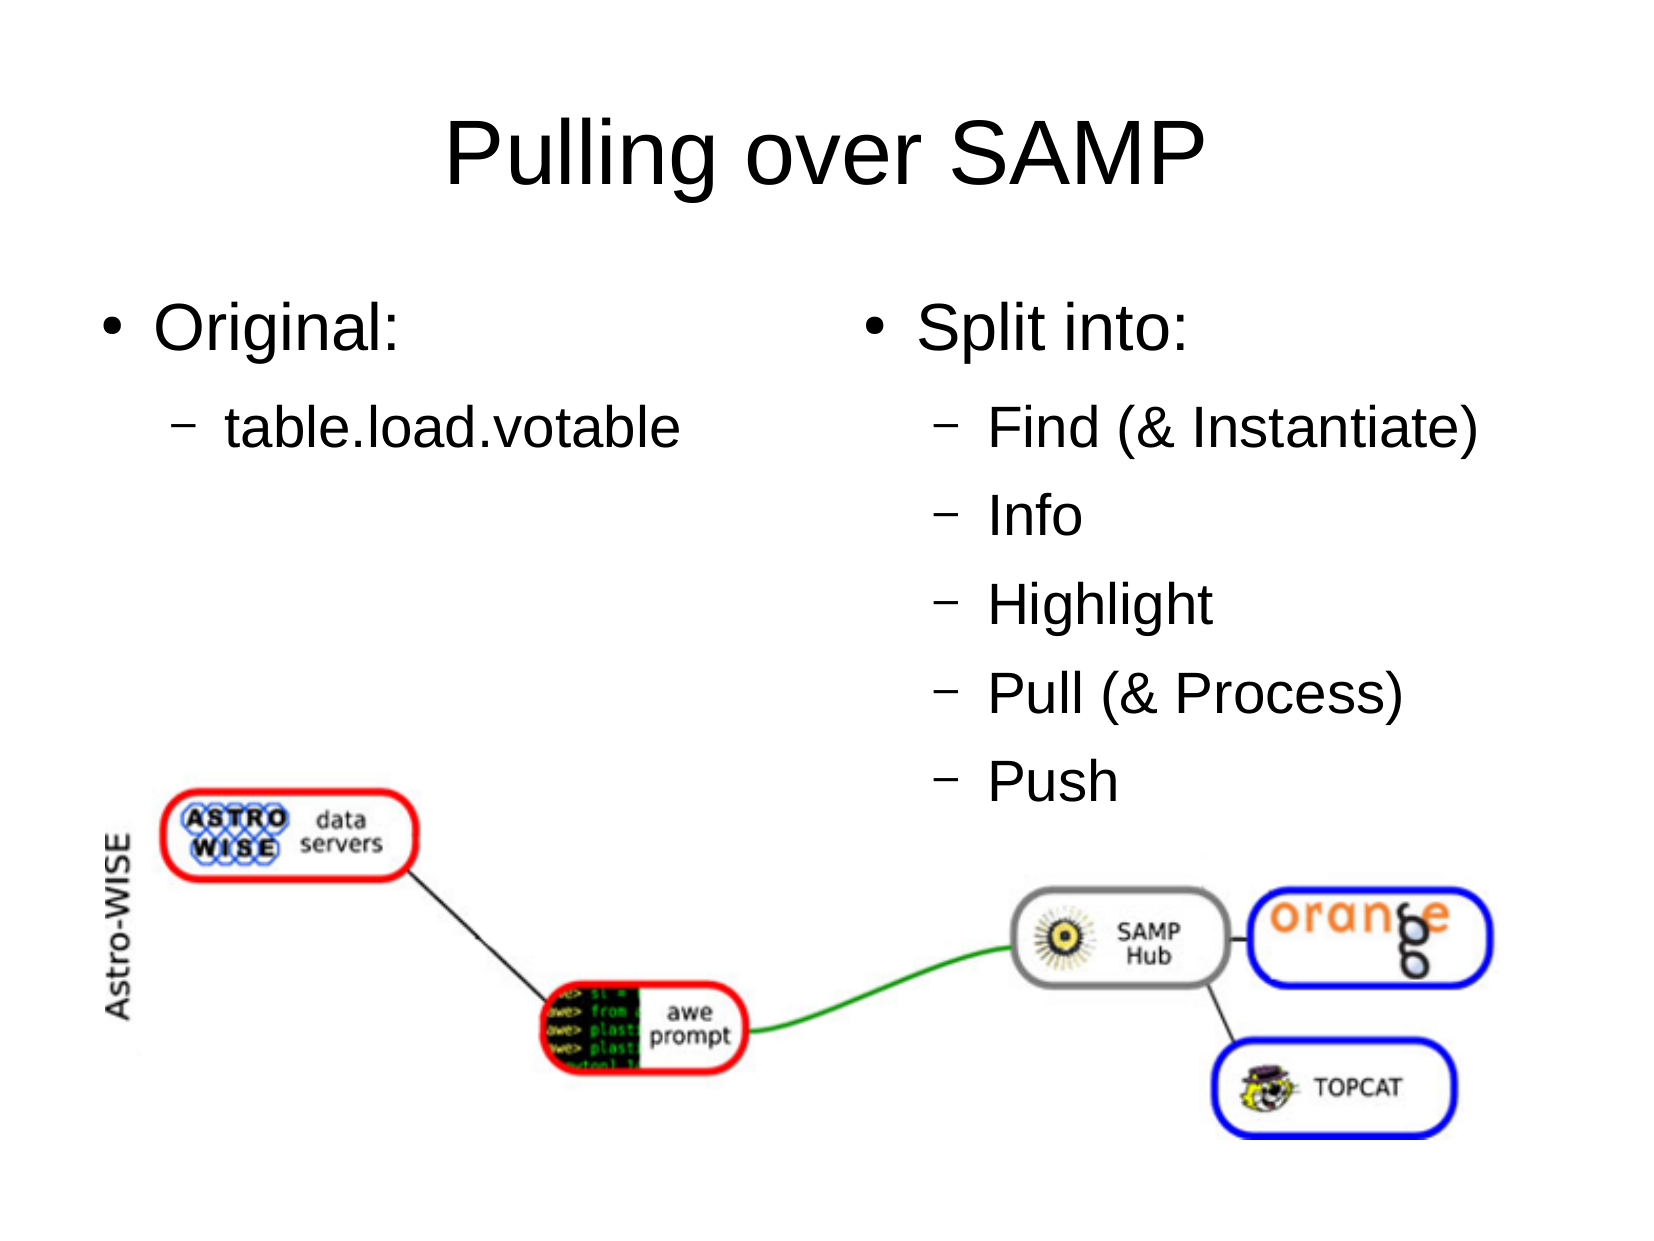

# Pulling over SAMP
Original:
table.load.votable
Split into:
Find (& Instantiate)
Info
Highlight
Pull (& Process)
Push